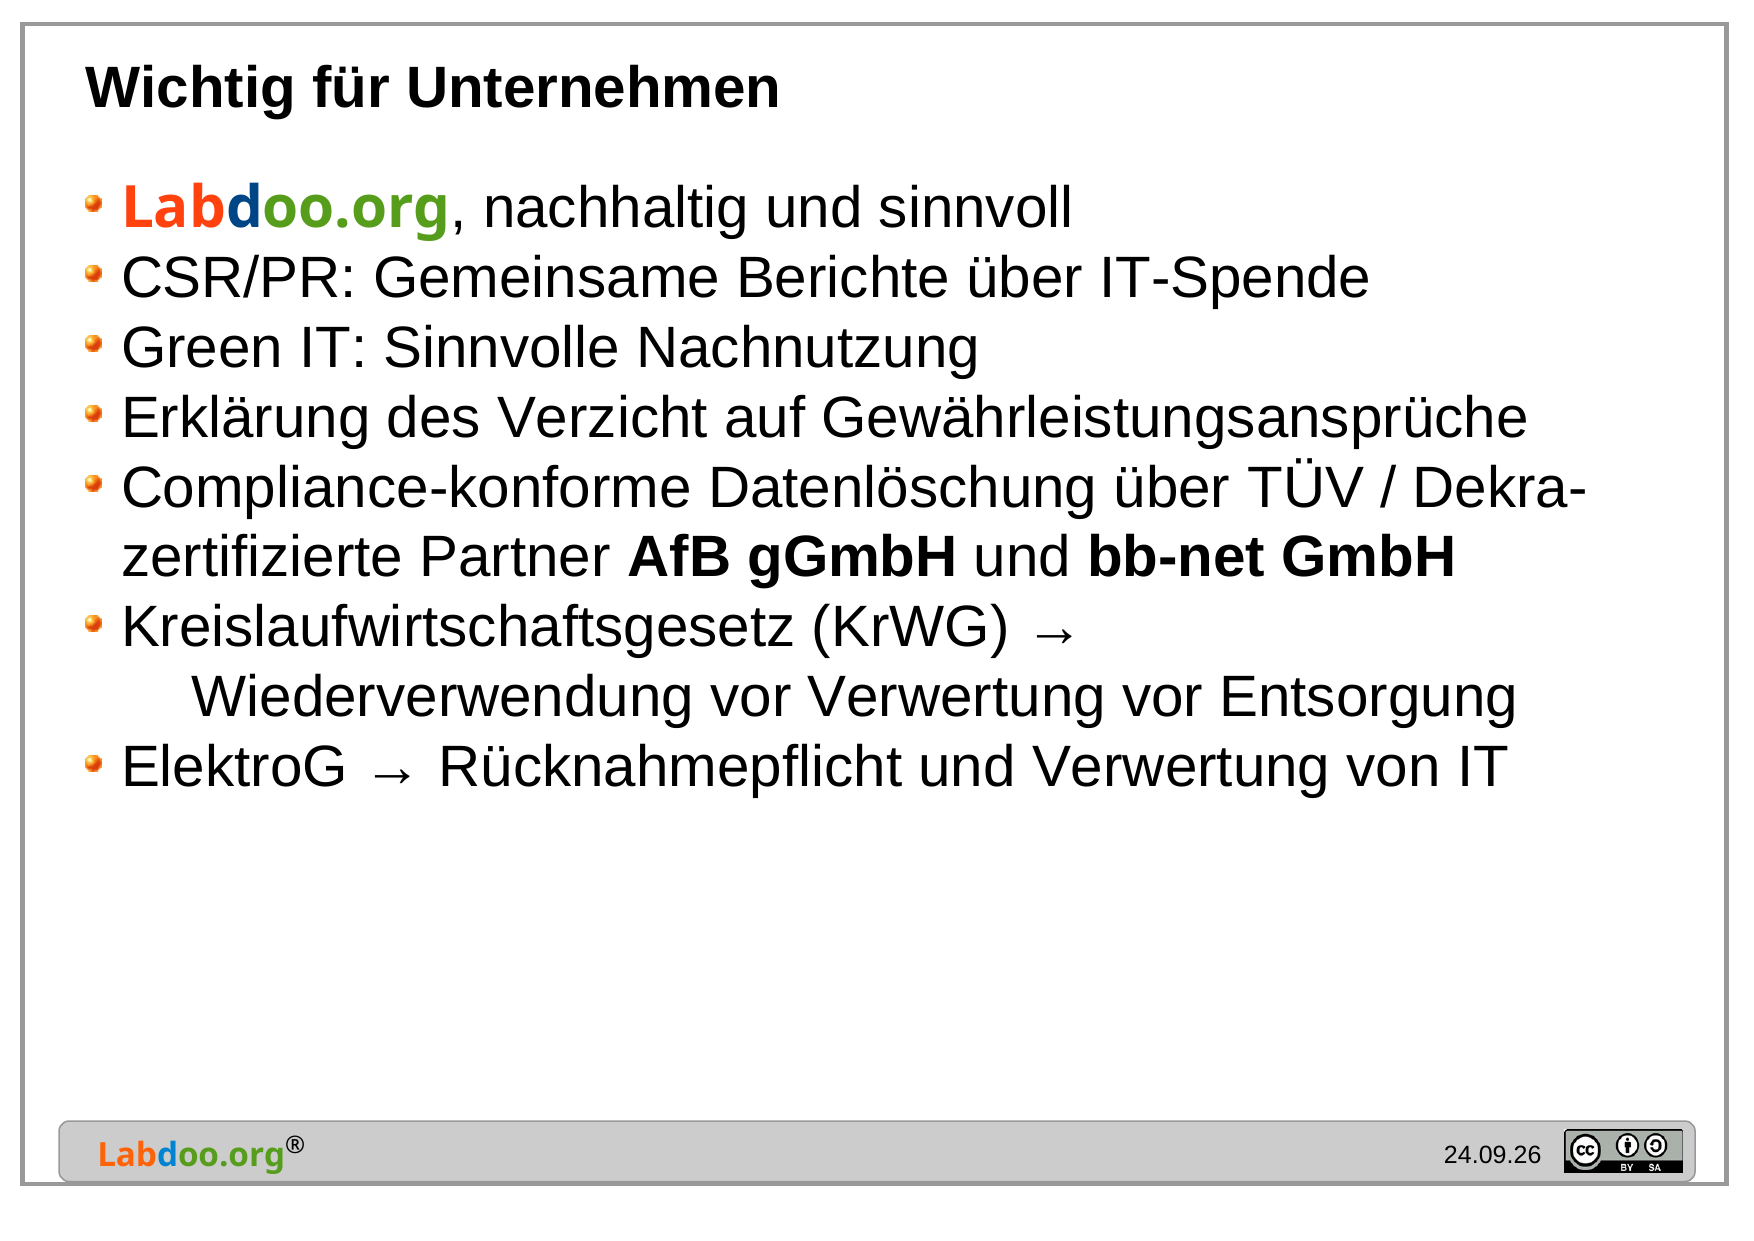

Wichtig für Unternehmen
Labdoo.org, nachhaltig und sinnvoll
CSR/PR: Gemeinsame Berichte über IT-Spende
Green IT: Sinnvolle Nachnutzung
Erklärung des Verzicht auf Gewährleistungsansprüche
Compliance-konforme Datenlöschung über TÜV / Dekra-zertifizierte Partner AfB gGmbH und bb-net GmbH
Kreislaufwirtschaftsgesetz (KrWG) →
	 Wiederverwendung vor Verwertung vor Entsorgung
ElektroG → Rücknahmepflicht und Verwertung von IT
Labdoo.org®